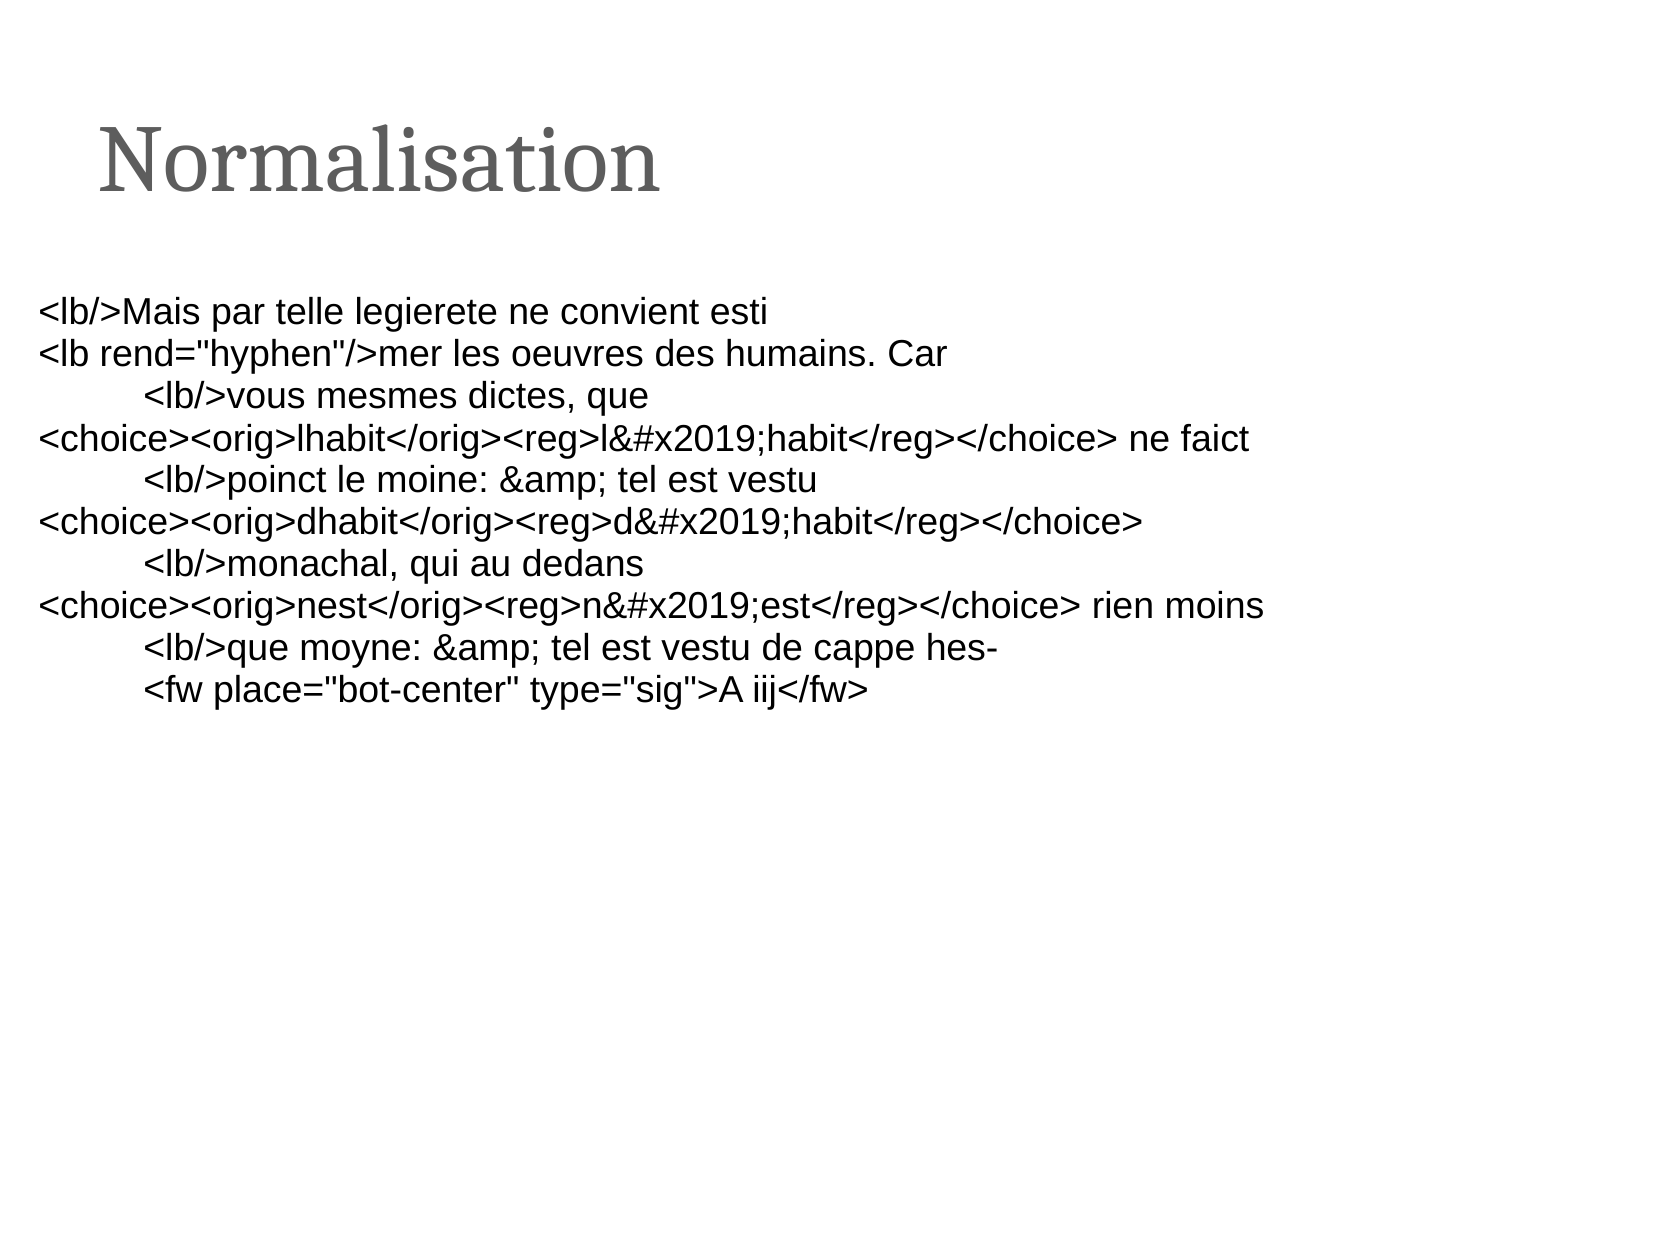

# Normalisation
<lb/>Mais par telle legierete ne convient esti
<lb rend="hyphen"/>mer les oeuvres des humains. Car
 <lb/>vous mesmes dictes, que <choice><orig>lhabit</orig><reg>l&#x2019;habit</reg></choice> ne faict
 <lb/>poinct le moine: &amp; tel est vestu <choice><orig>dhabit</orig><reg>d&#x2019;habit</reg></choice>
 <lb/>monachal, qui au dedans <choice><orig>nest</orig><reg>n&#x2019;est</reg></choice> rien moins
 <lb/>que moyne: &amp; tel est vestu de cappe hes-
 <fw place="bot-center" type="sig">A iij</fw>